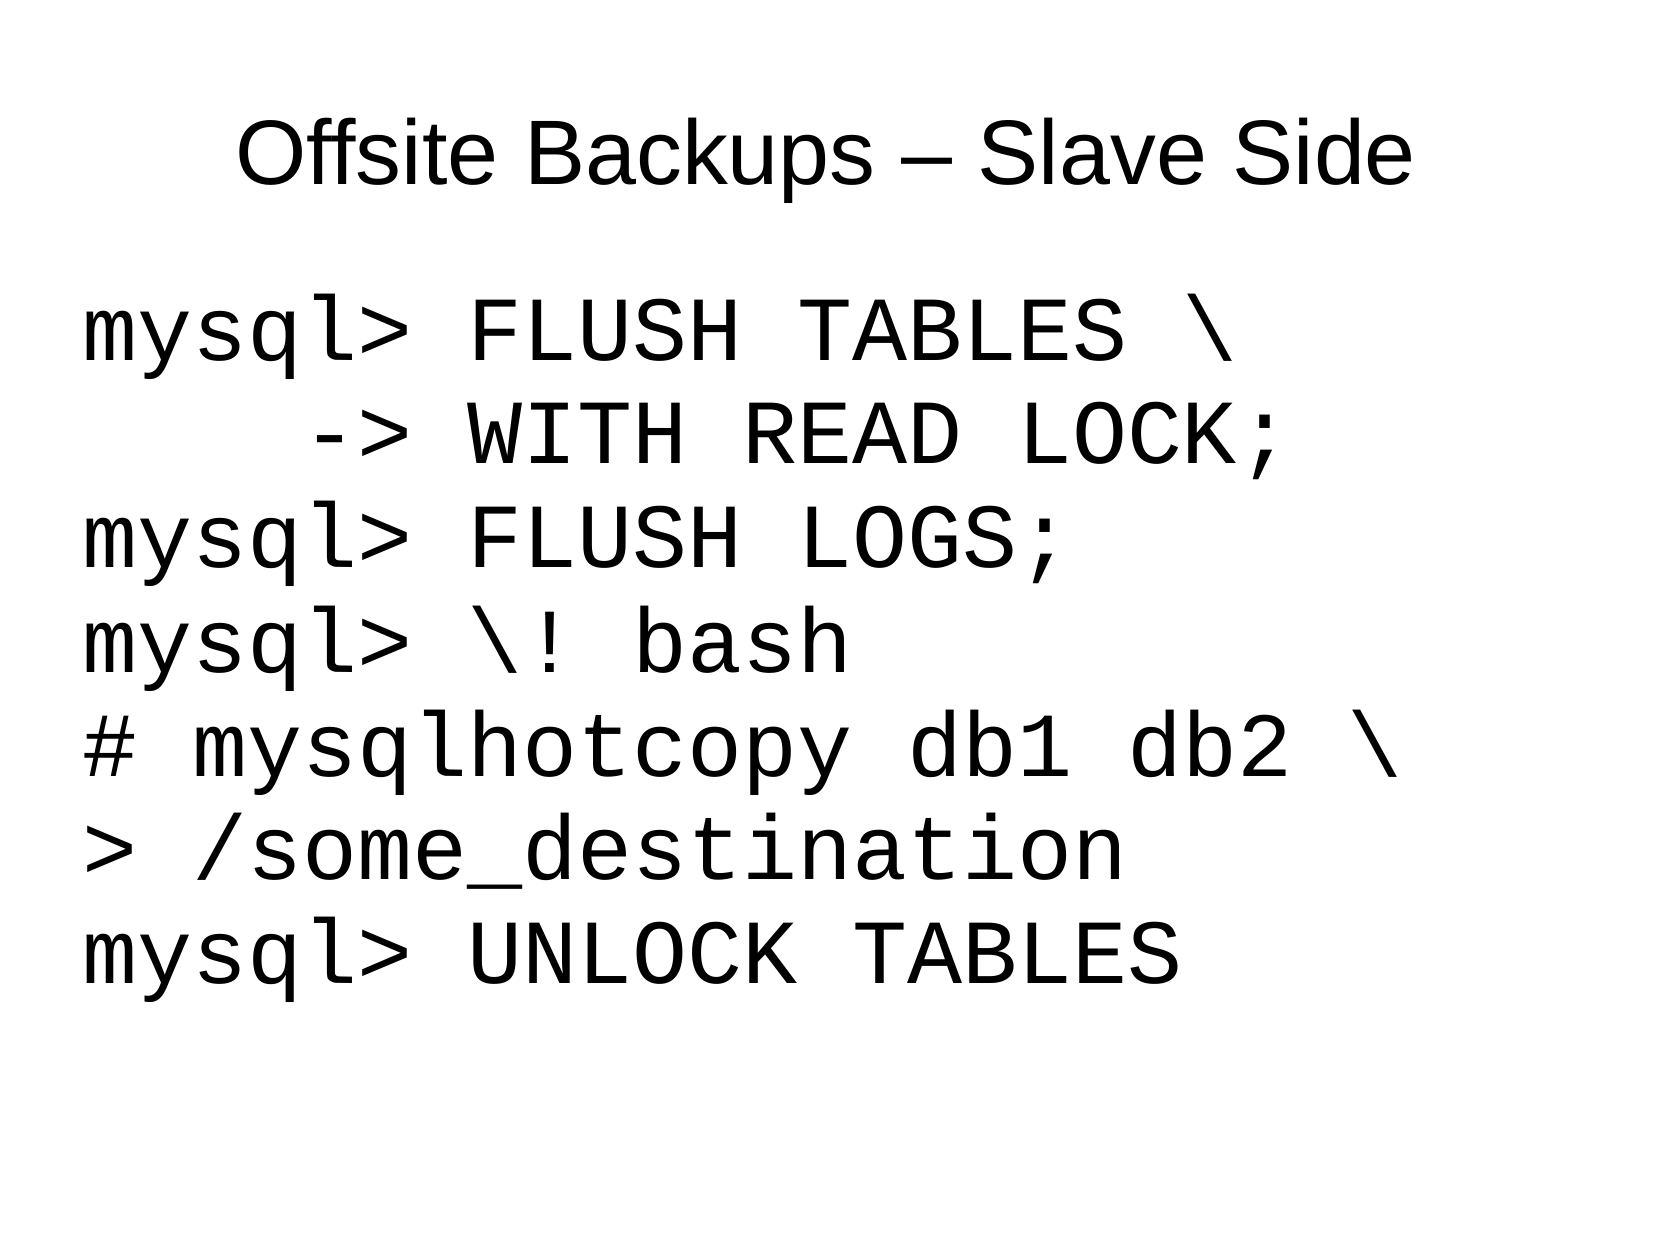

# Offsite Backups – Slave Side
mysql> FLUSH TABLES \
 -> WITH READ LOCK;
mysql> FLUSH LOGS;
mysql> \! bash
# mysqlhotcopy db1 db2 \
> /some_destination
mysql> UNLOCK TABLES